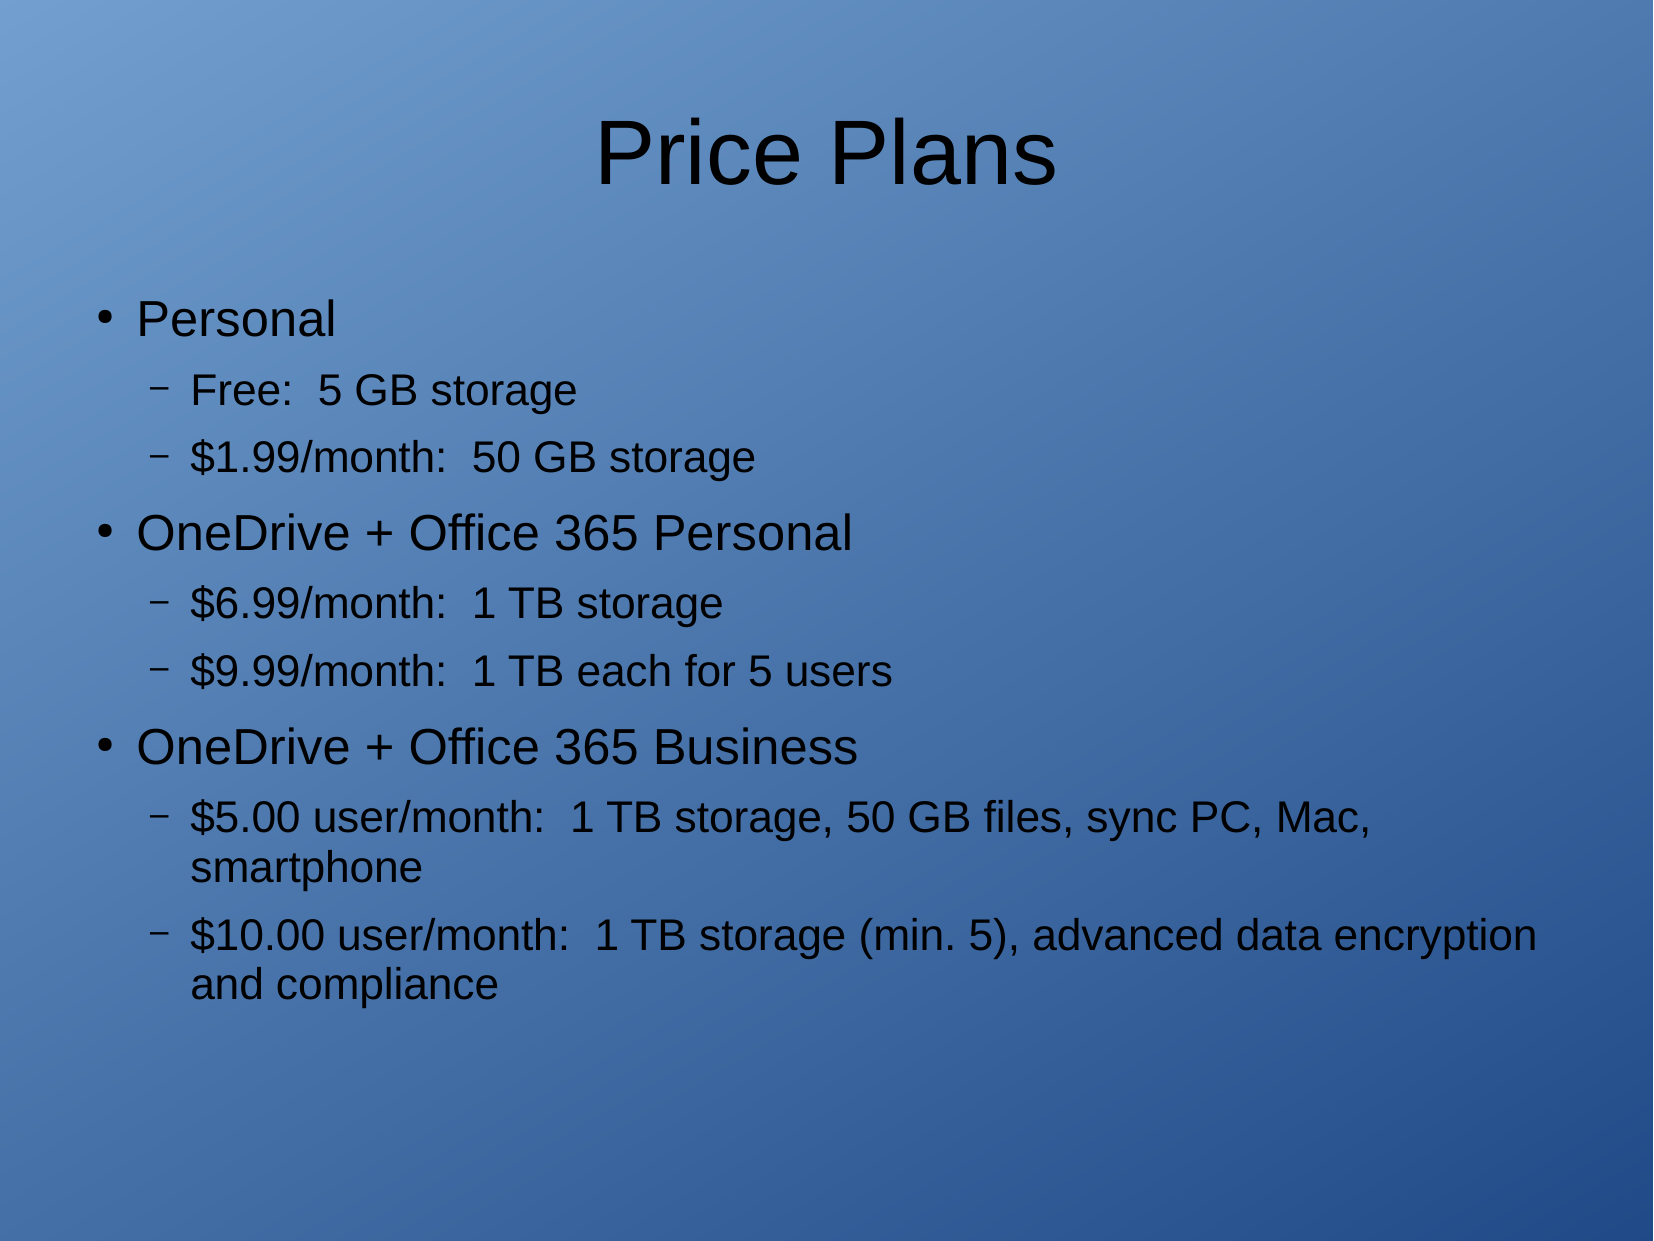

# Price Plans
Personal
Free: 5 GB storage
$1.99/month: 50 GB storage
OneDrive + Office 365 Personal
$6.99/month: 1 TB storage
$9.99/month: 1 TB each for 5 users
OneDrive + Office 365 Business
$5.00 user/month: 1 TB storage, 50 GB files, sync PC, Mac, smartphone
$10.00 user/month: 1 TB storage (min. 5), advanced data encryption and compliance